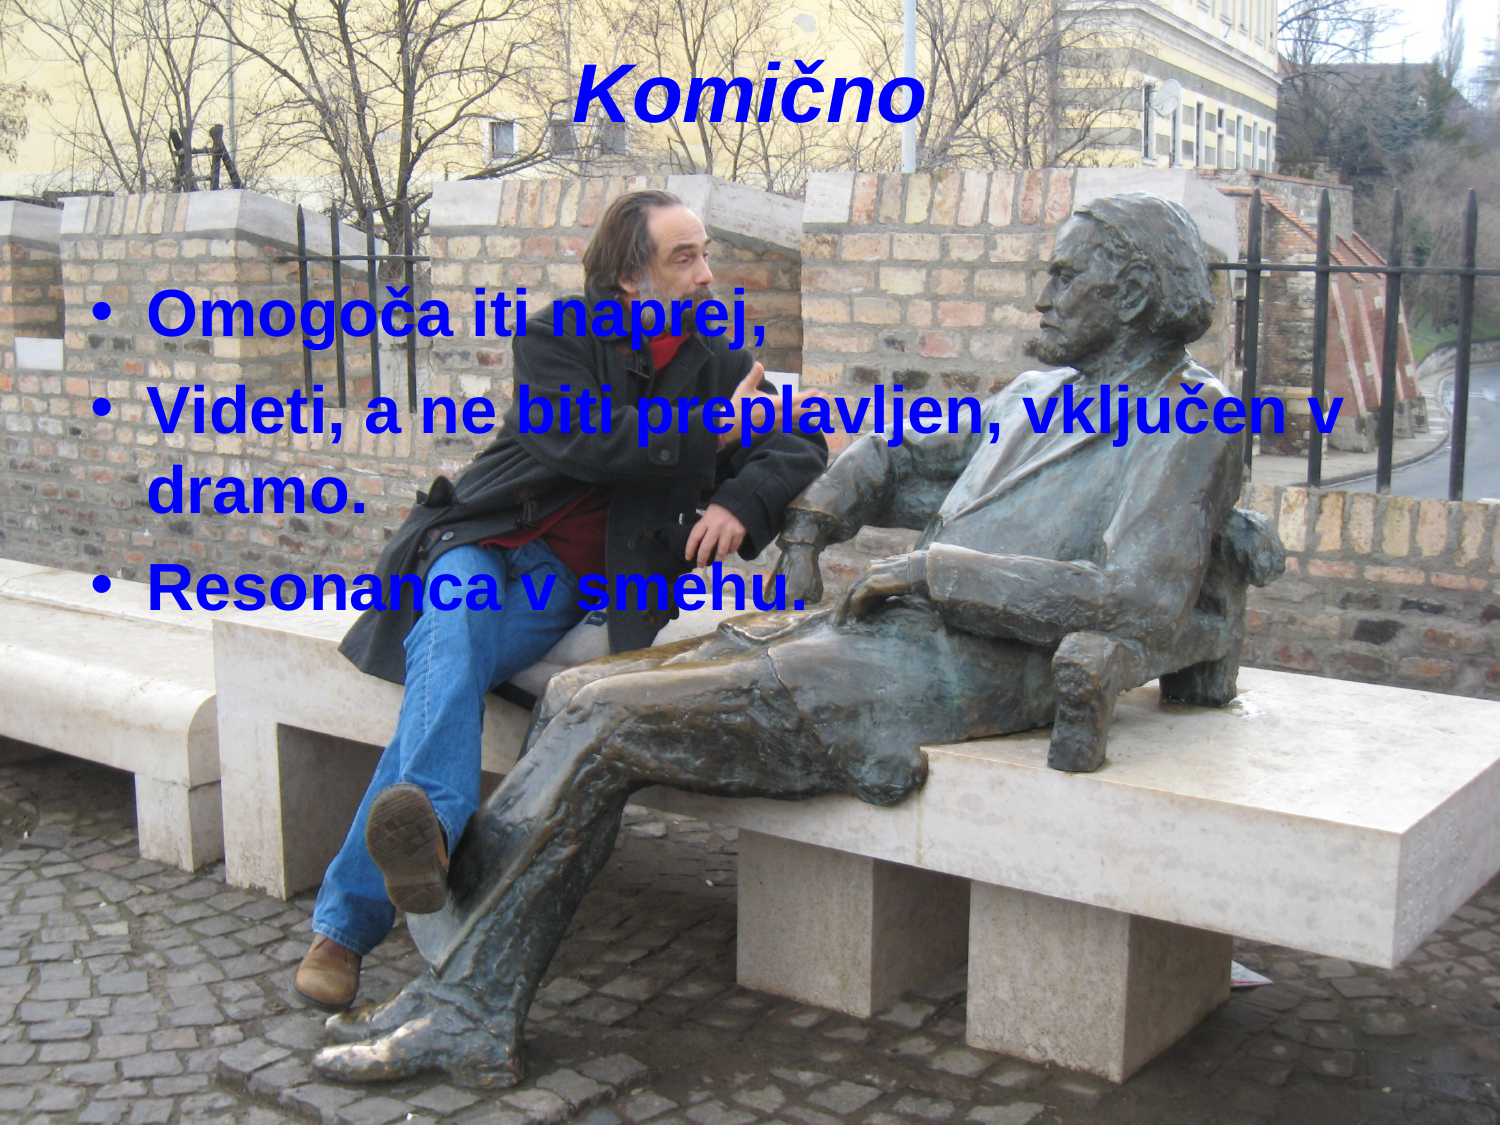

# Komično
Omogoča iti naprej,
Videti, a ne biti preplavljen, vključen v dramo.
Resonanca v smehu.